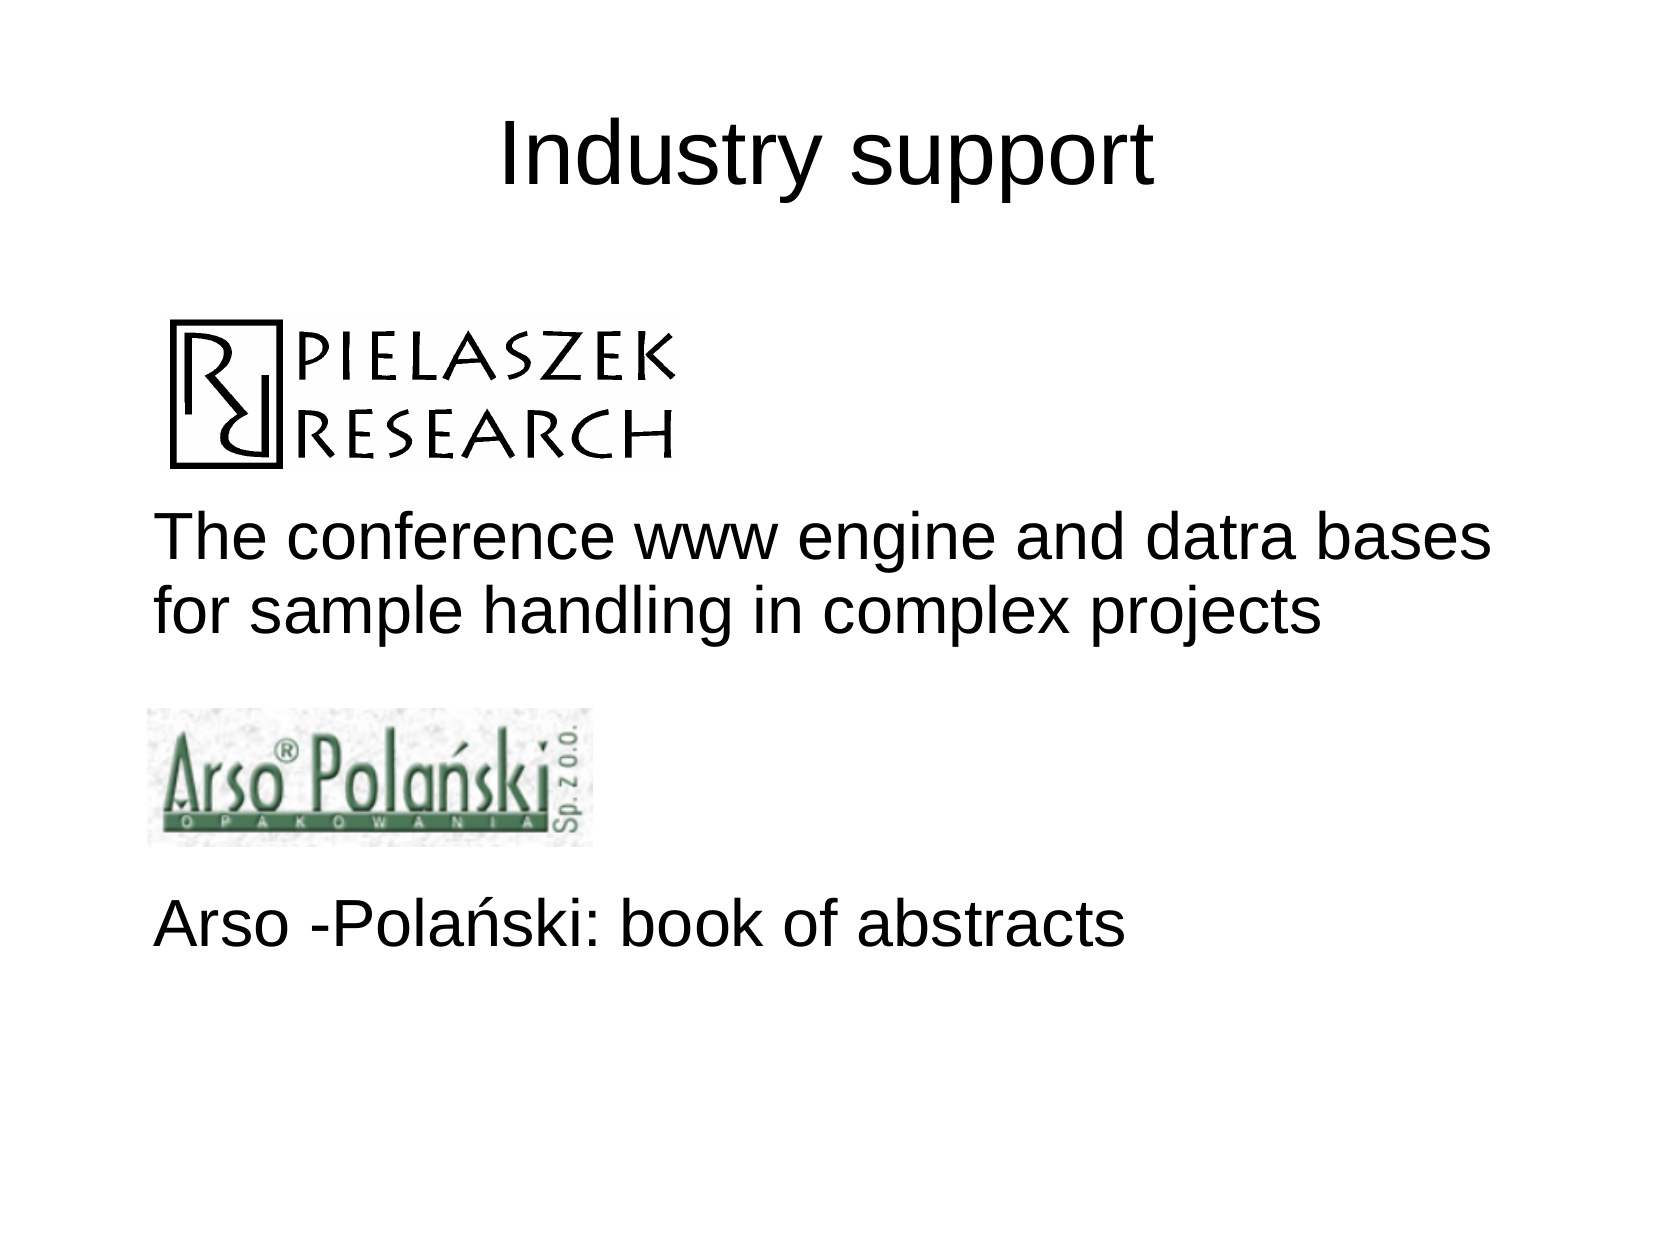

# Industry support
The conference www engine and datra bases for sample handling in complex projects
Arso -Polański: book of abstracts